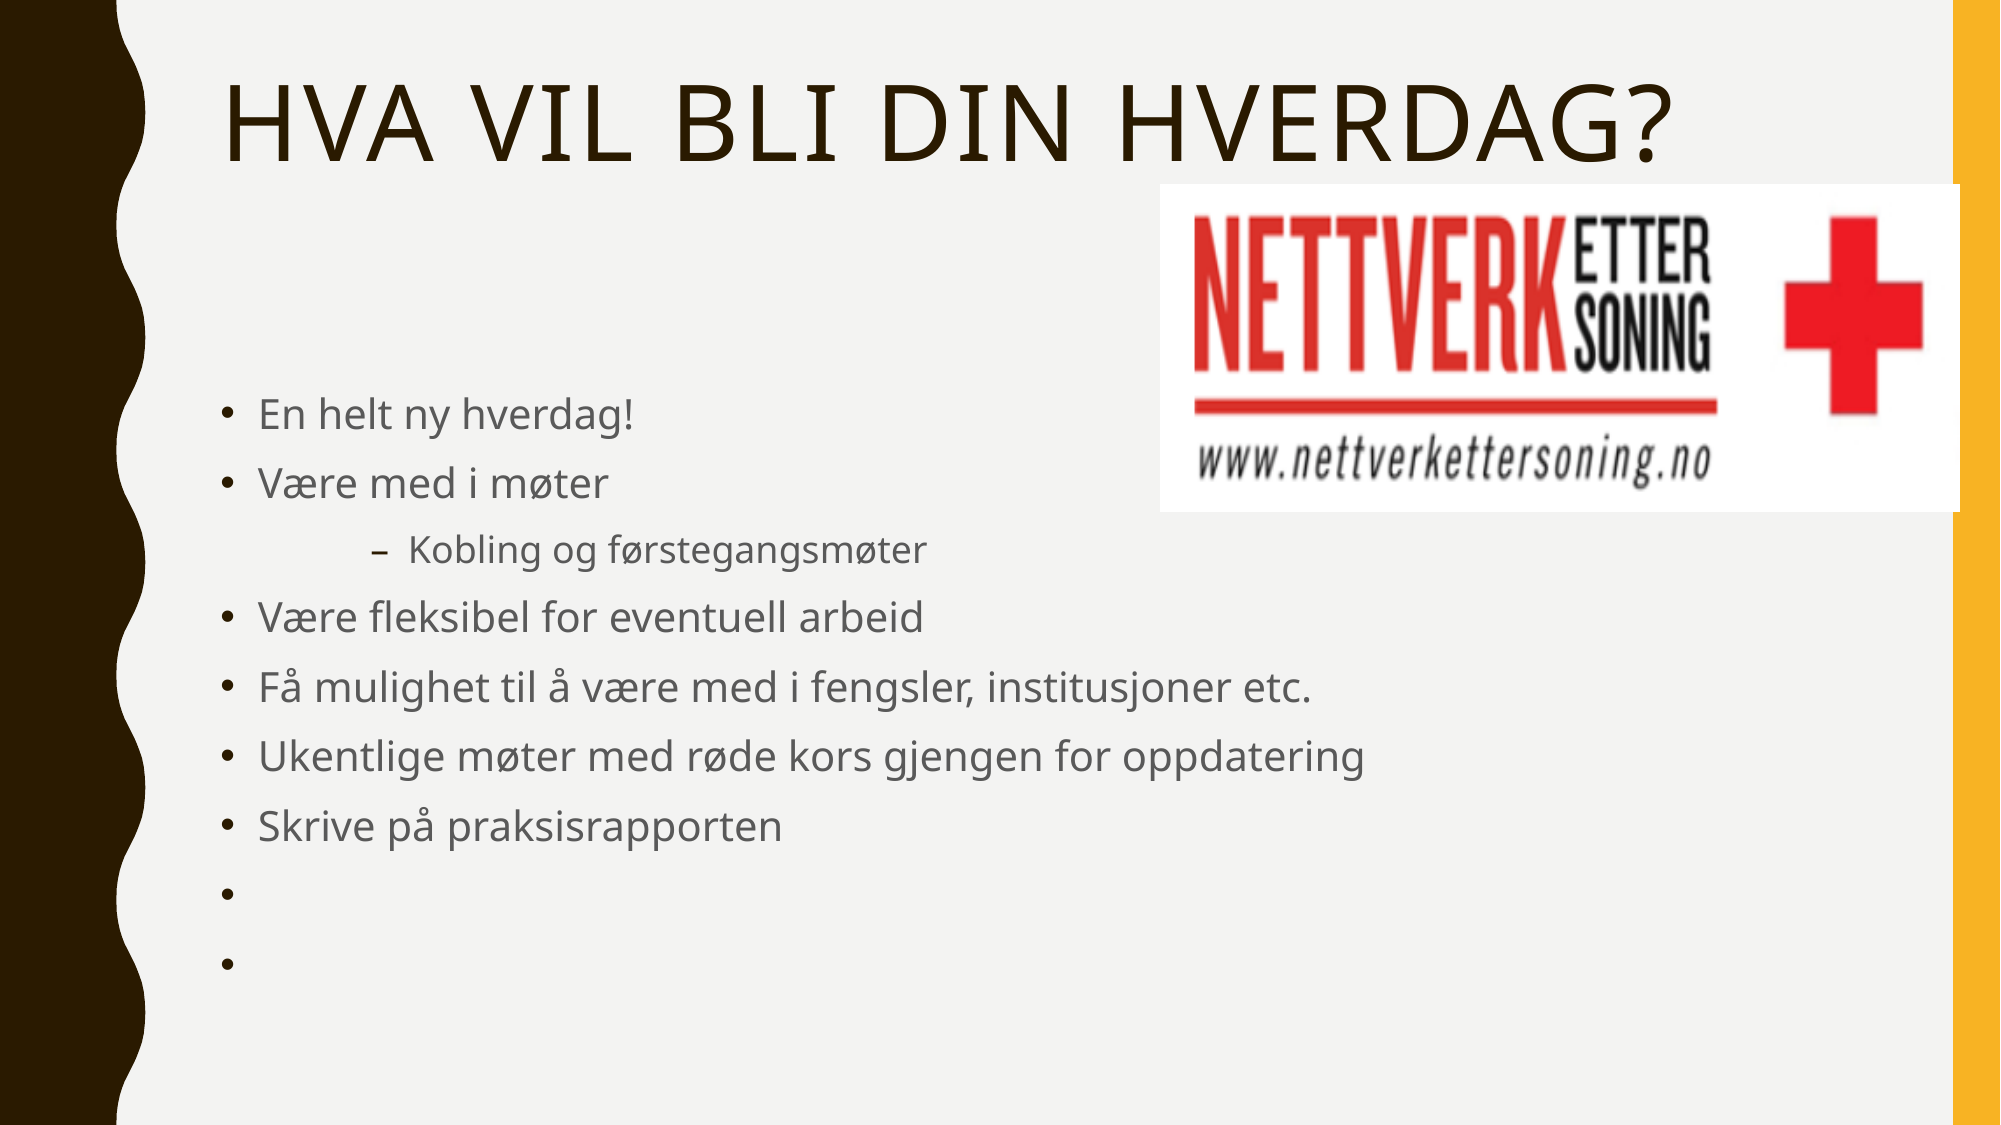

# Hva vil bli din hverdag?
En helt ny hverdag!
Være med i møter
Kobling og førstegangsmøter
Være fleksibel for eventuell arbeid
Få mulighet til å være med i fengsler, institusjoner etc.
Ukentlige møter med røde kors gjengen for oppdatering
Skrive på praksisrapporten